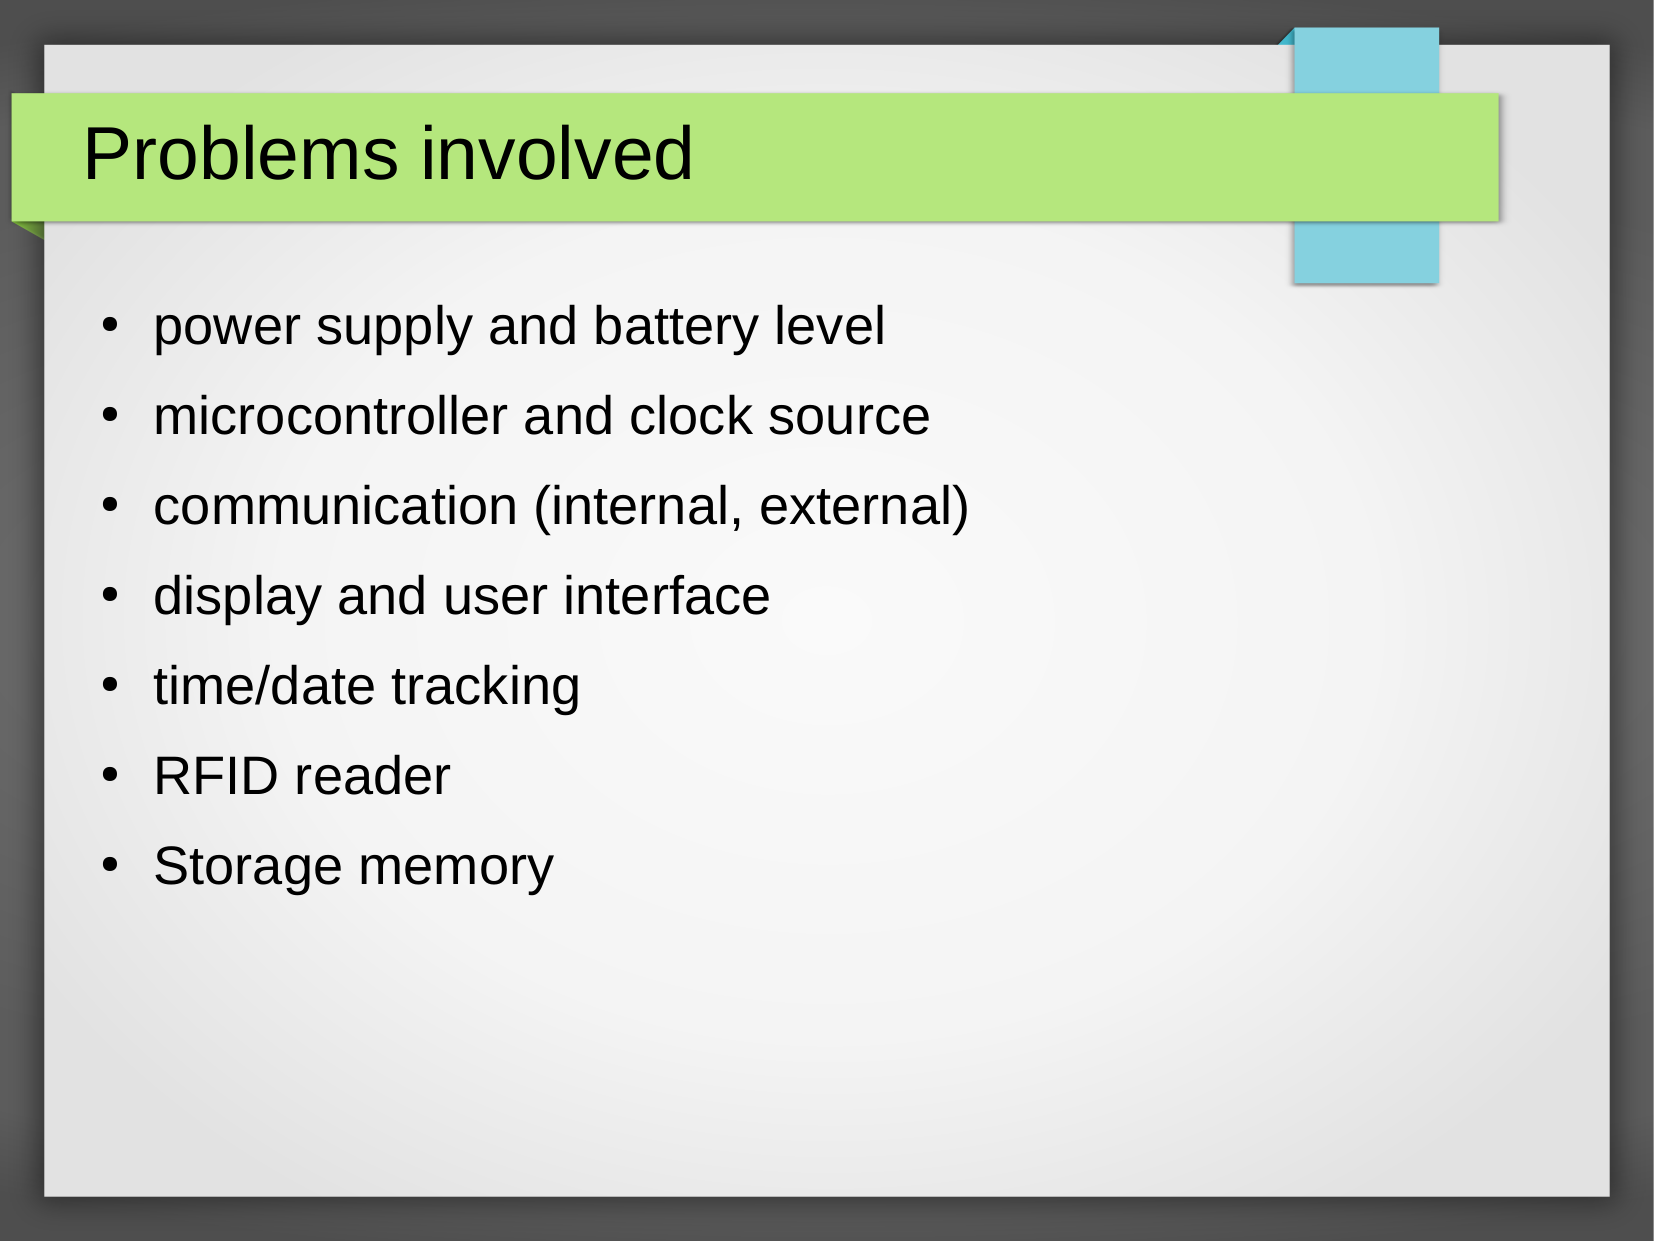

# Problems involved
power supply and battery level
microcontroller and clock source
communication (internal, external)
display and user interface
time/date tracking
RFID reader
Storage memory